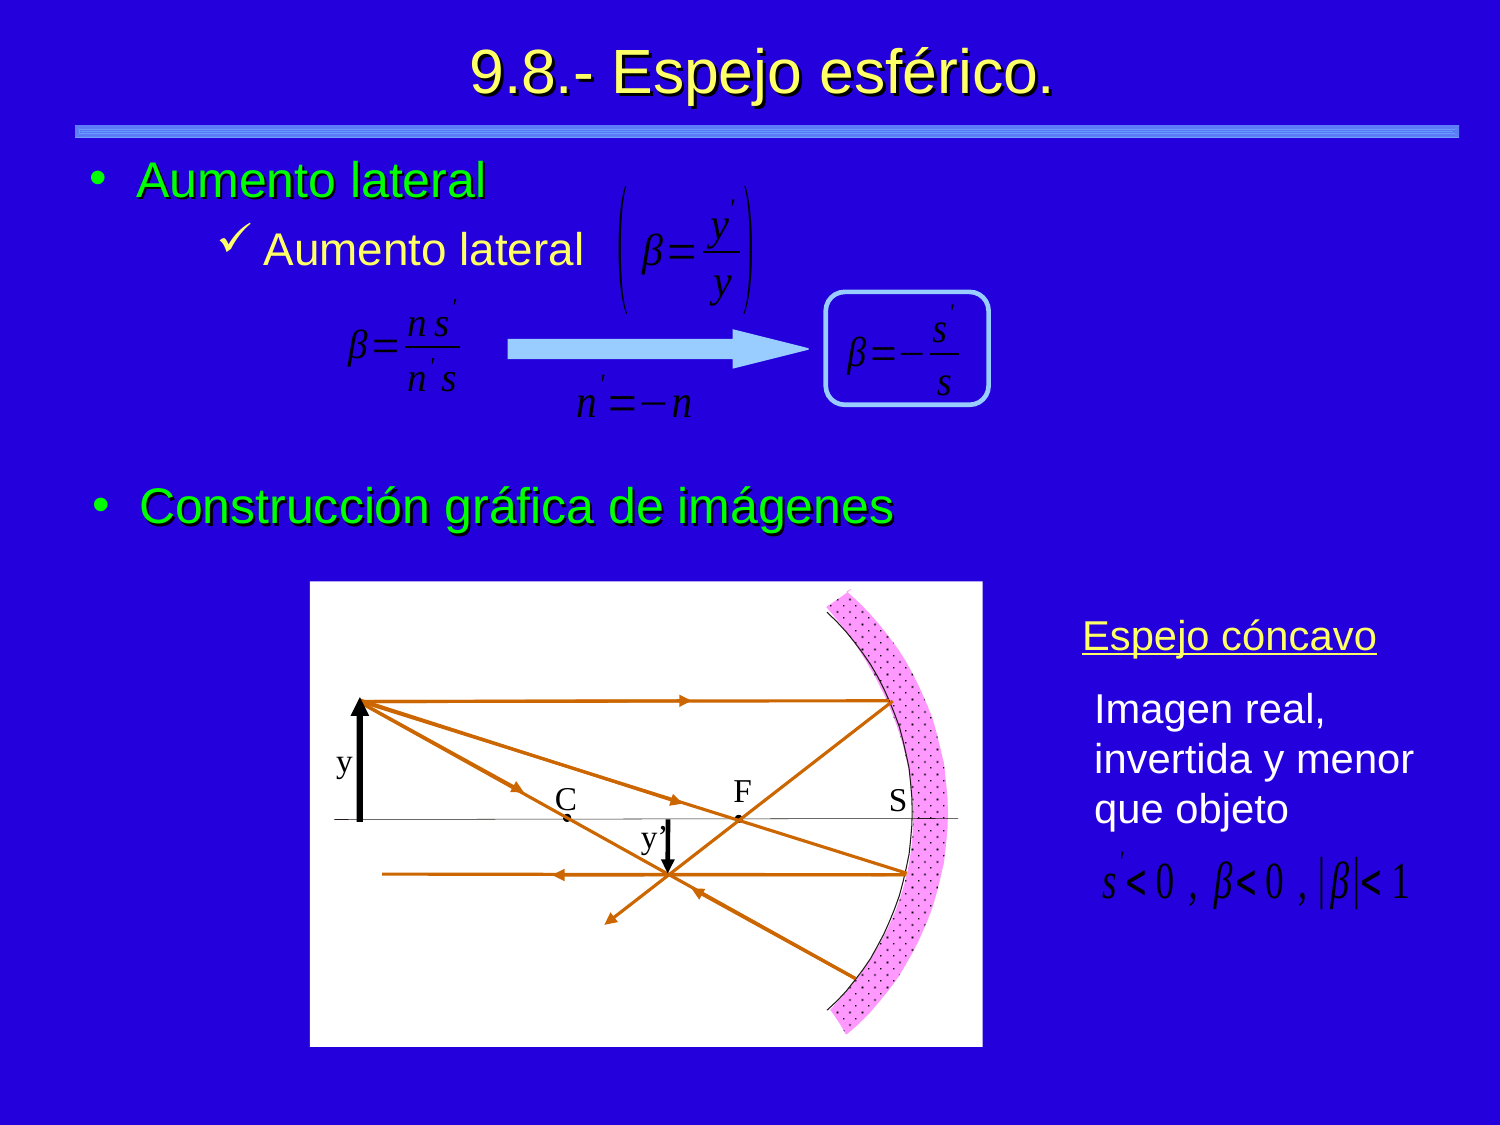

9.8.- Espejo esférico.
Aumento lateral
Aumento lateral
Construcción gráfica de imágenes
F
C
S
Espejo cóncavo
Imagen real,
invertida y menor que objeto
y
y’